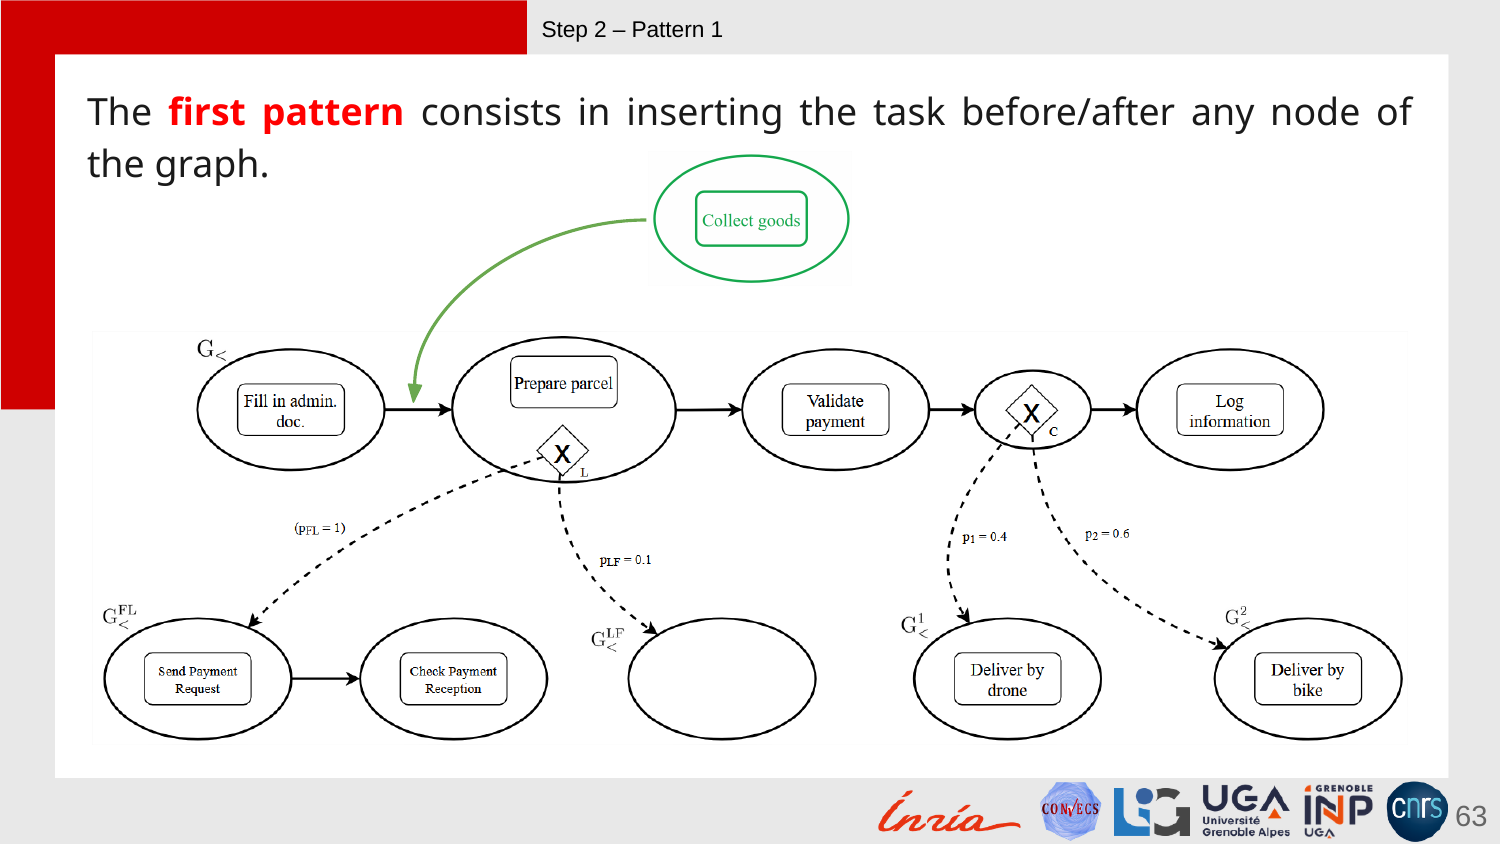

# Step 2 – Pattern 1
The first pattern consists in inserting the task before/after any node of the graph.
63